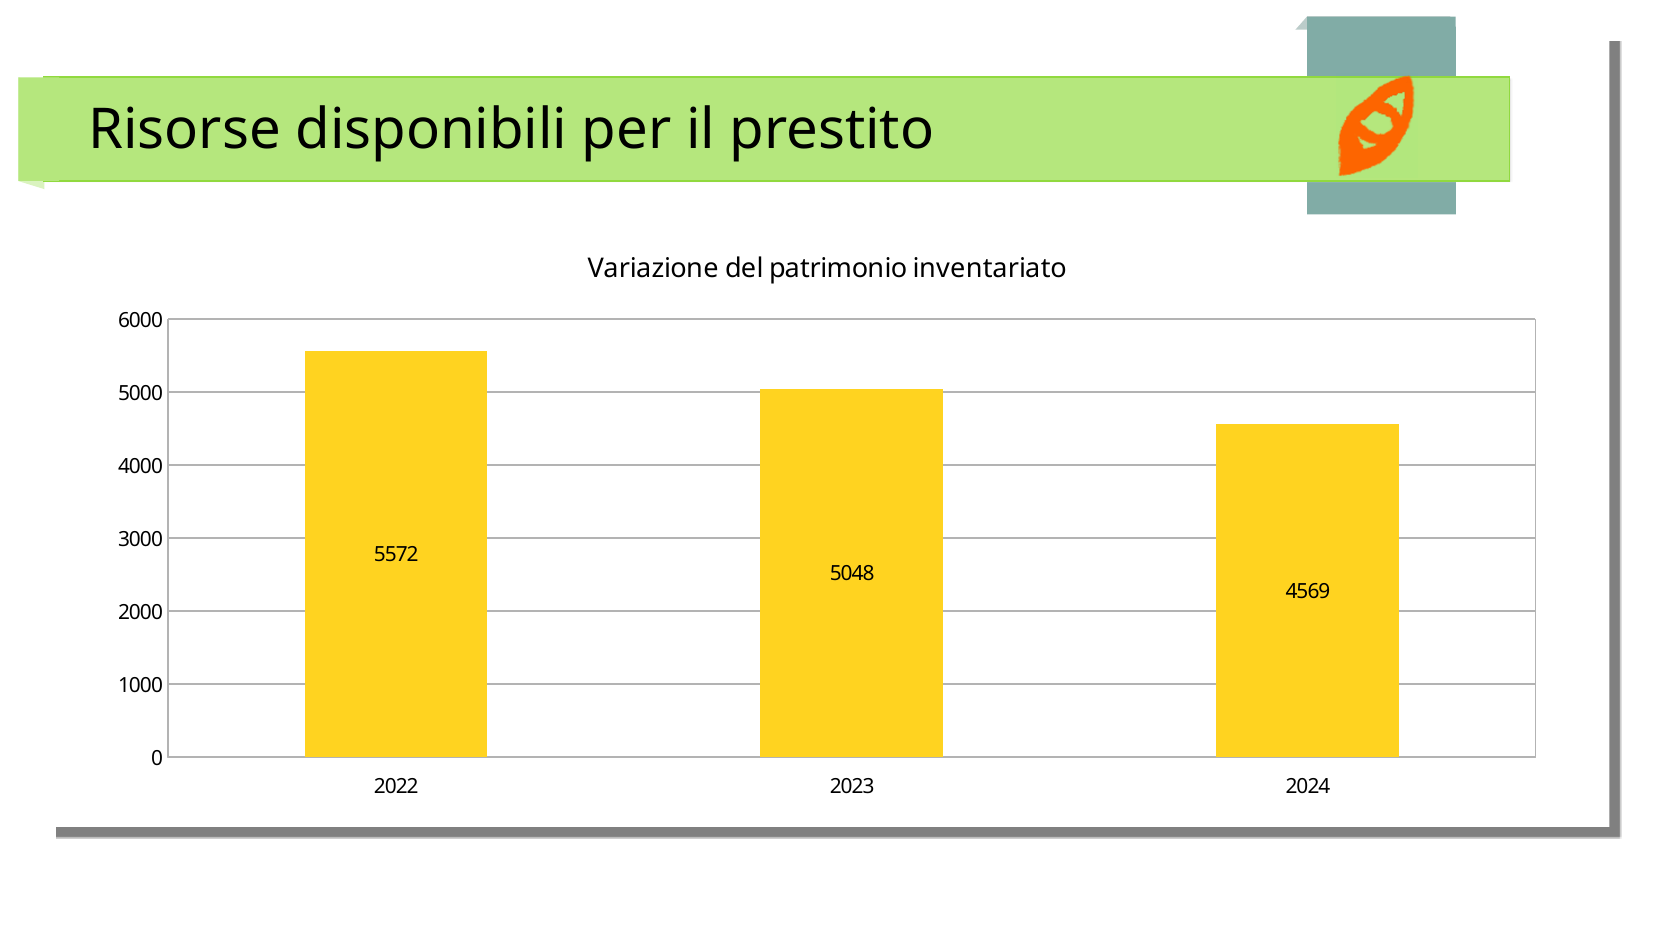

# Risorse disponibili per il prestito
### Chart: Variazione del patrimonio inventariato
| Category | |
|---|---|
| 2022 | 5572.0 |
| 2023 | 5048.0 |
| 2024 | 4569.0 |